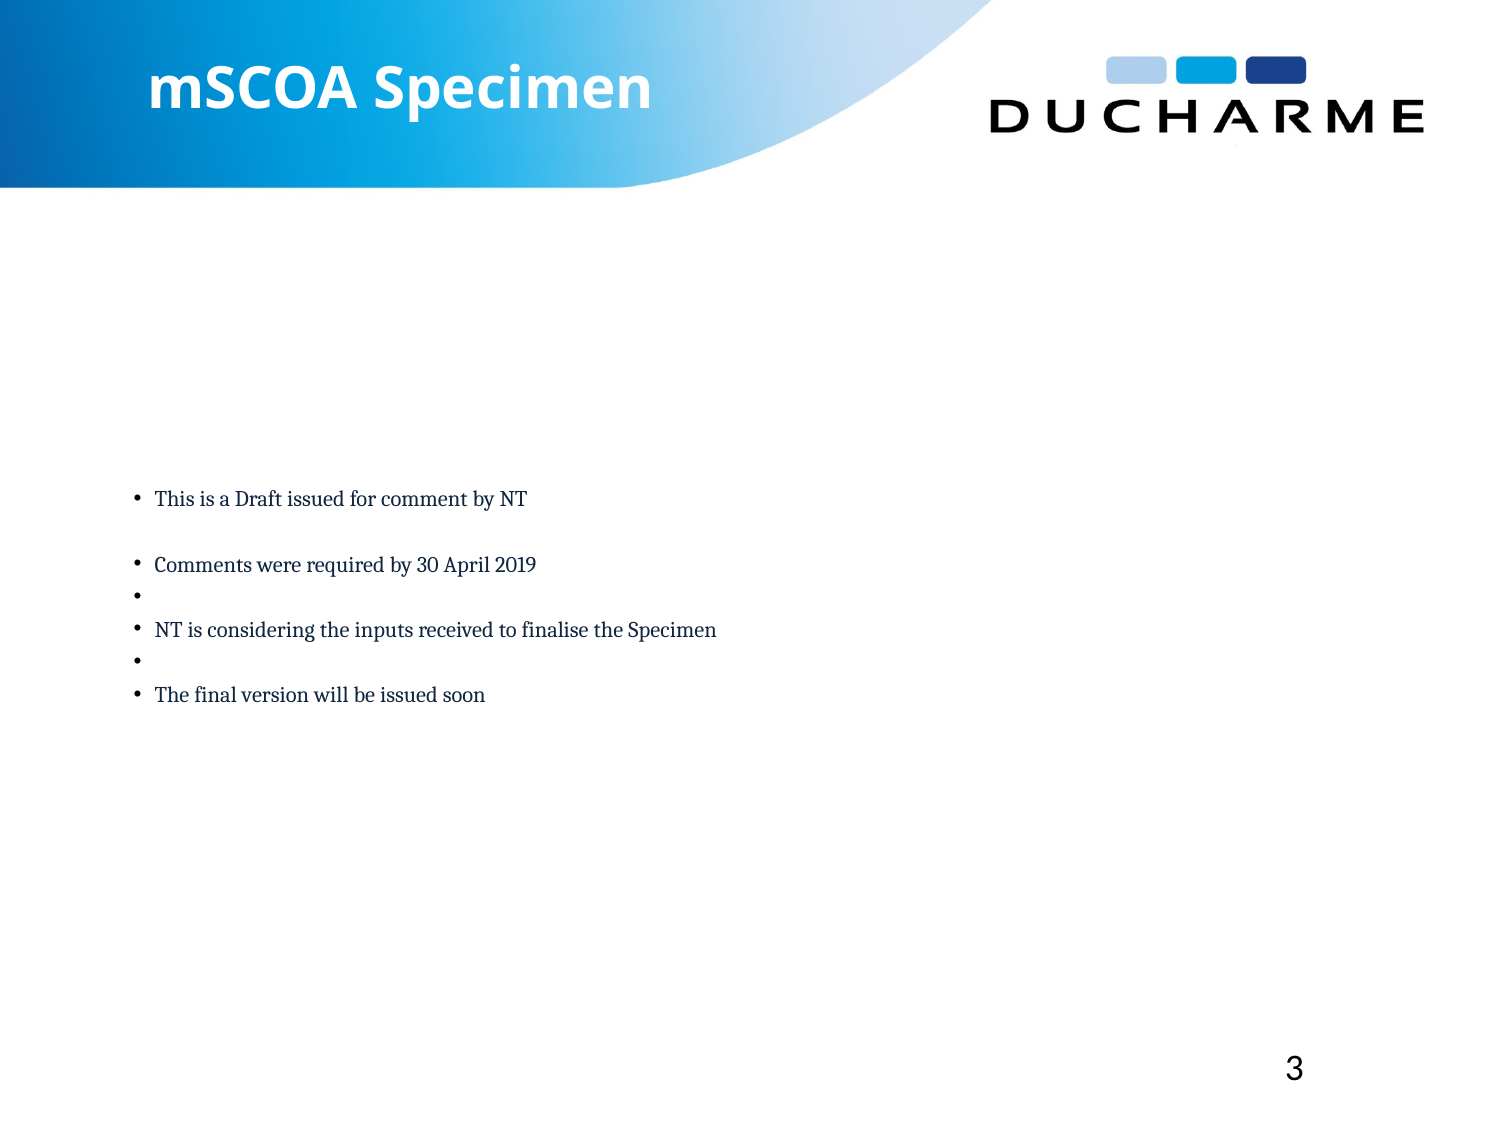

mSCOA Specimen
# This is a Draft issued for comment by NT
Comments were required by 30 April 2019
NT is considering the inputs received to finalise the Specimen
The final version will be issued soon